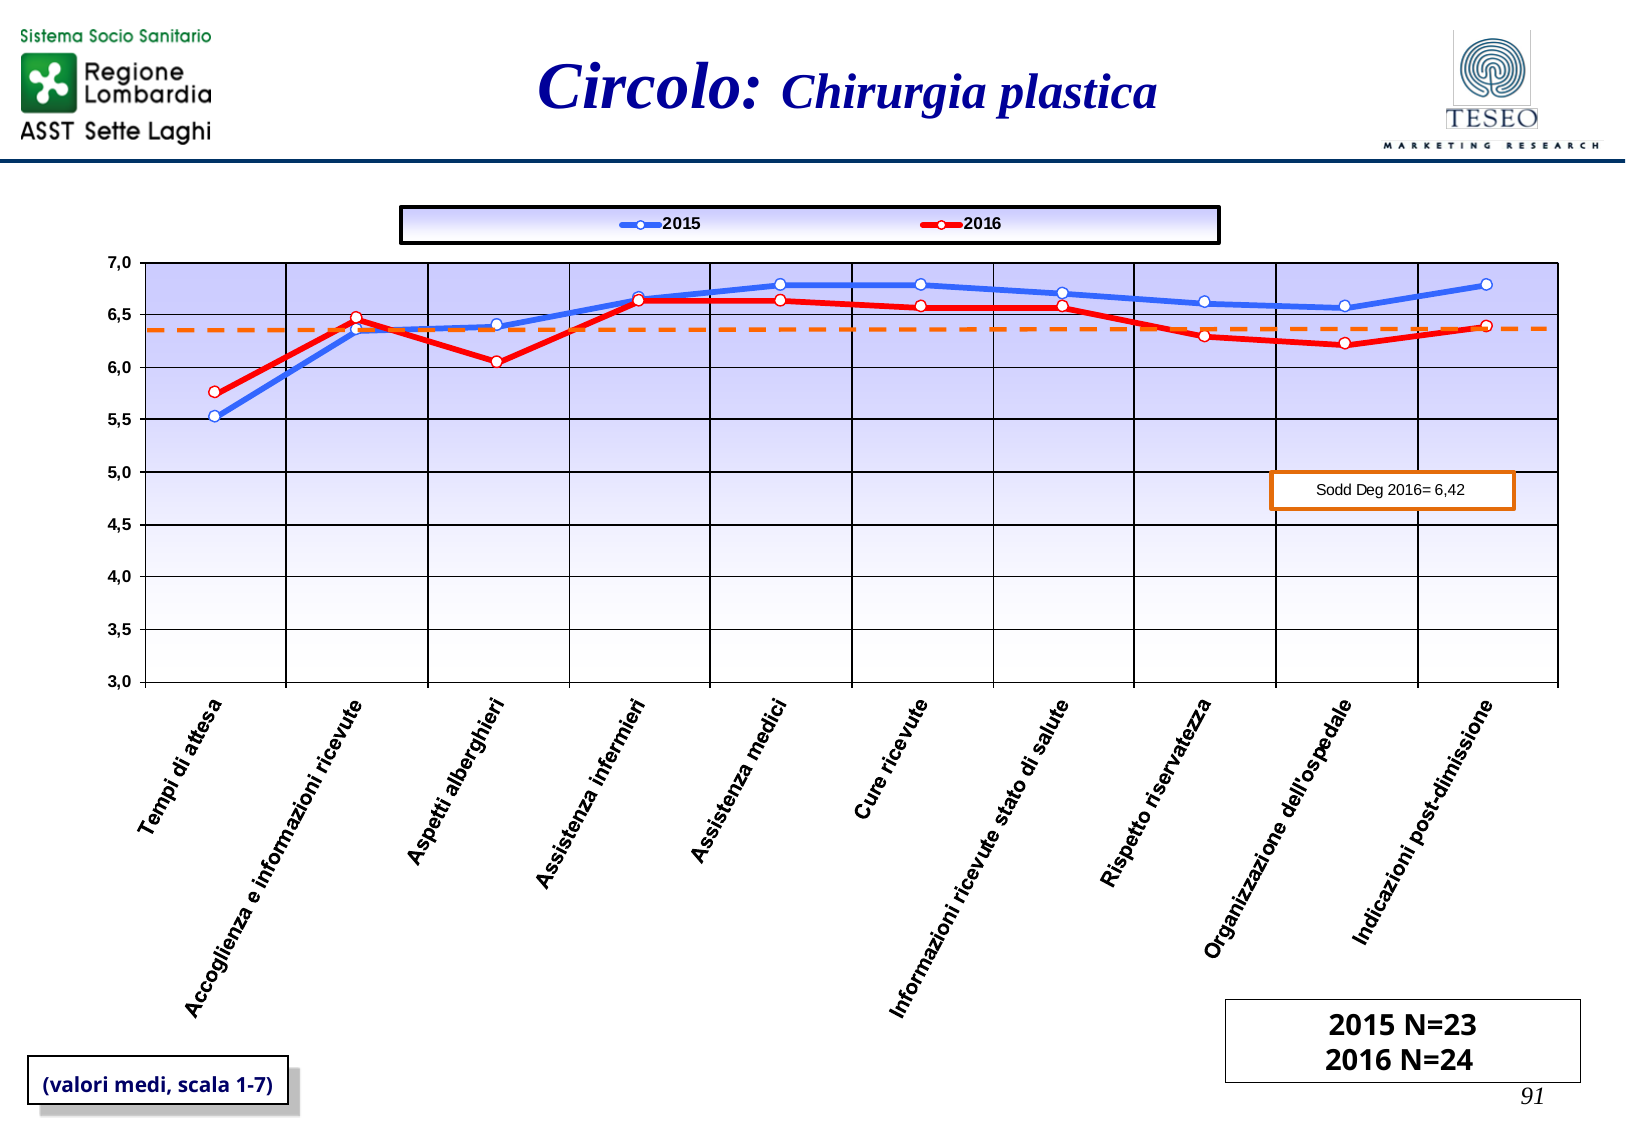

Circolo: Chirurgia plastica
2015 N=23
2016 N=24
(valori medi, scala 1-7)